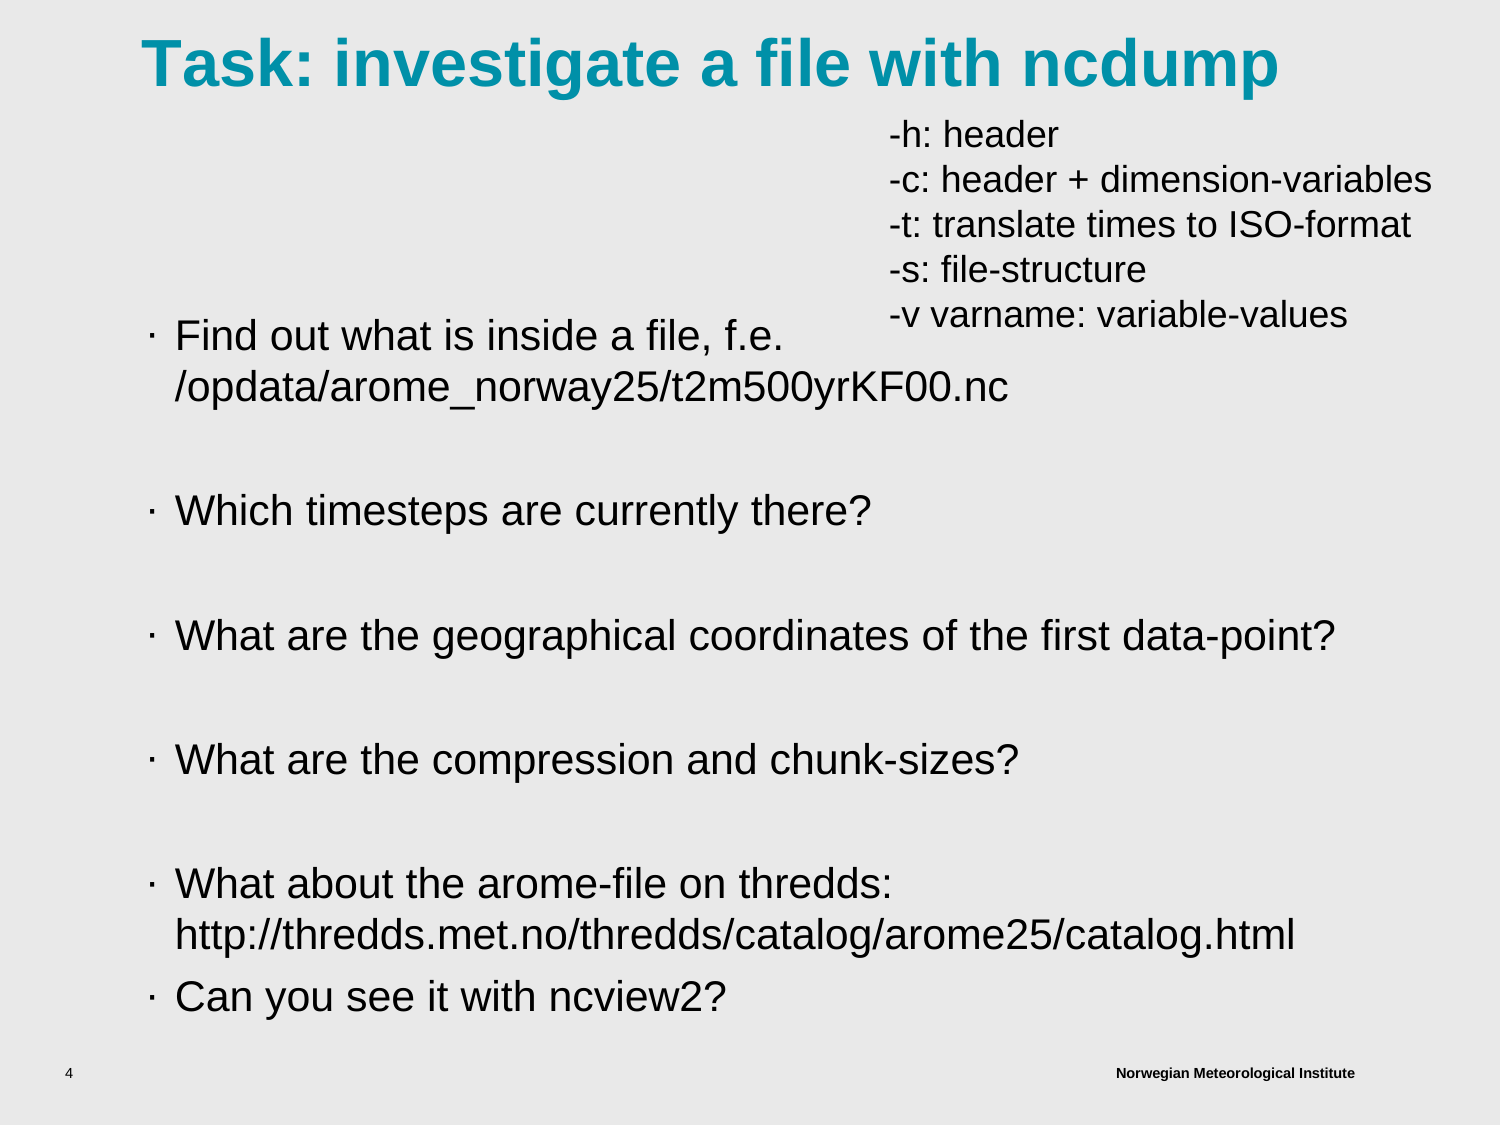

# Task: investigate a file with ncdump
-h: header
-c: header + dimension-variables
-t: translate times to ISO-format
-s: file-structure
-v varname: variable-values
Find out what is inside a file, f.e. /opdata/arome_norway25/t2m500yrKF00.nc
Which timesteps are currently there?
What are the geographical coordinates of the first data-point?
What are the compression and chunk-sizes?
What about the arome-file on thredds: http://thredds.met.no/thredds/catalog/arome25/catalog.html
Can you see it with ncview2?